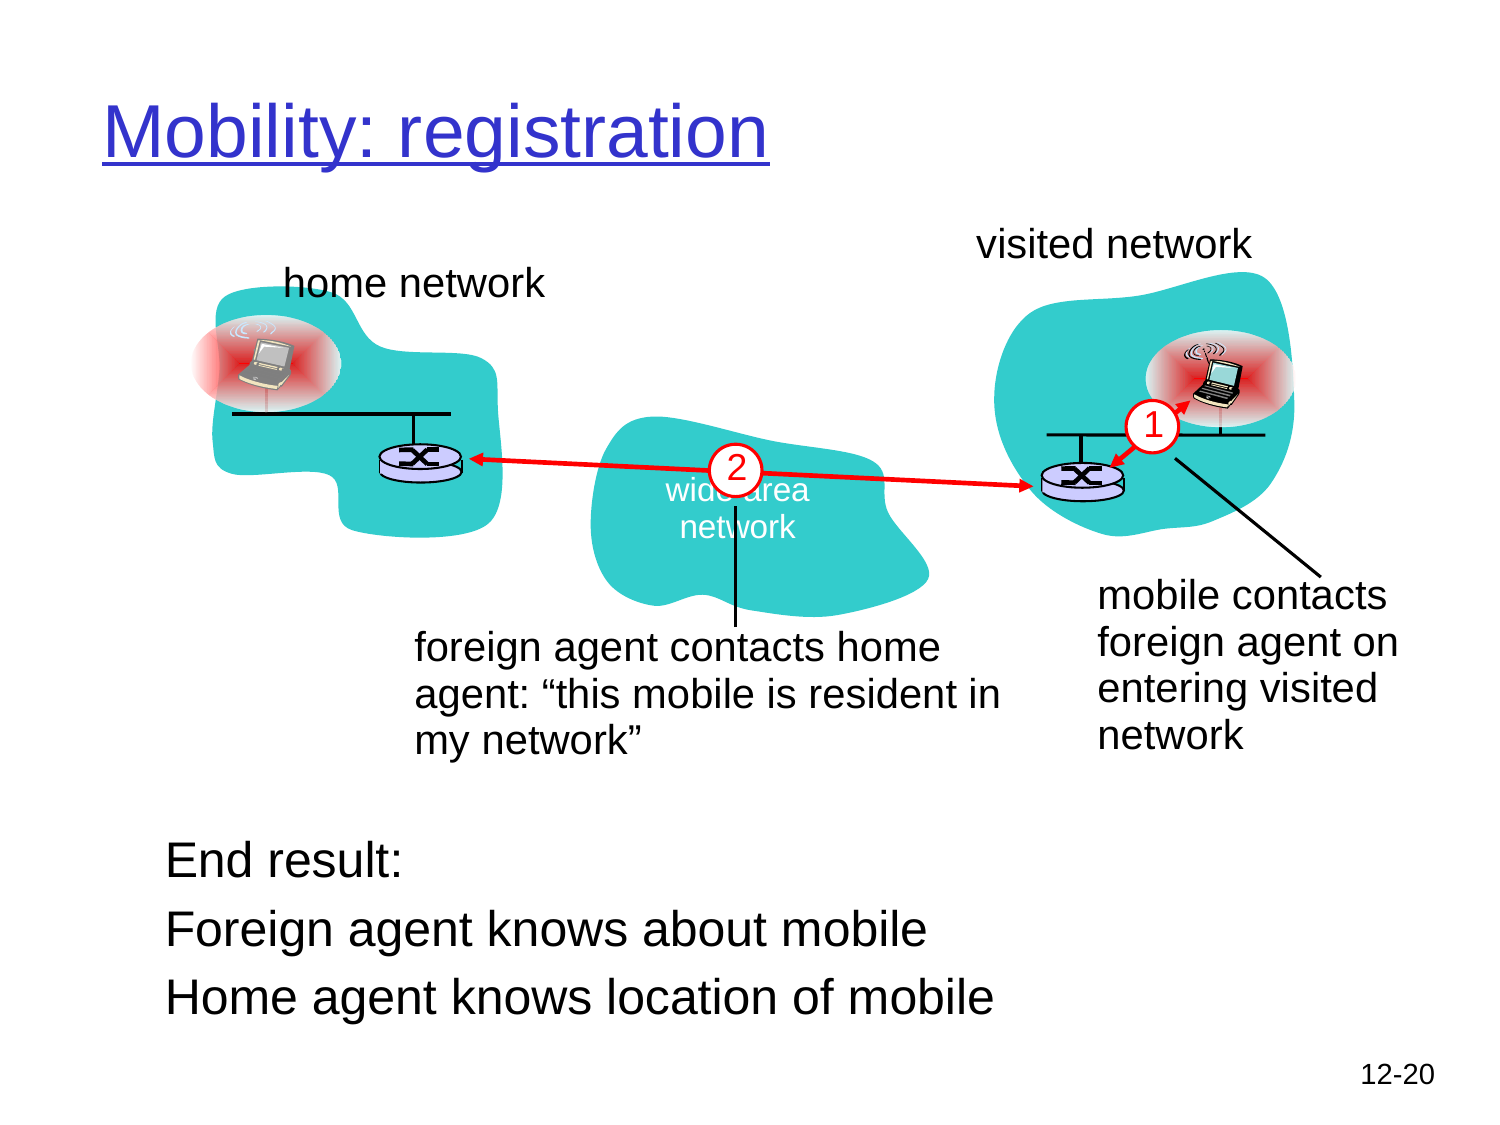

# Mobility: registration
visited network
home network
1
mobile contacts foreign agent on entering visited network
2
foreign agent contacts home agent: “this mobile is resident in my network”
wide area network
End result:
Foreign agent knows about mobile
Home agent knows location of mobile
20